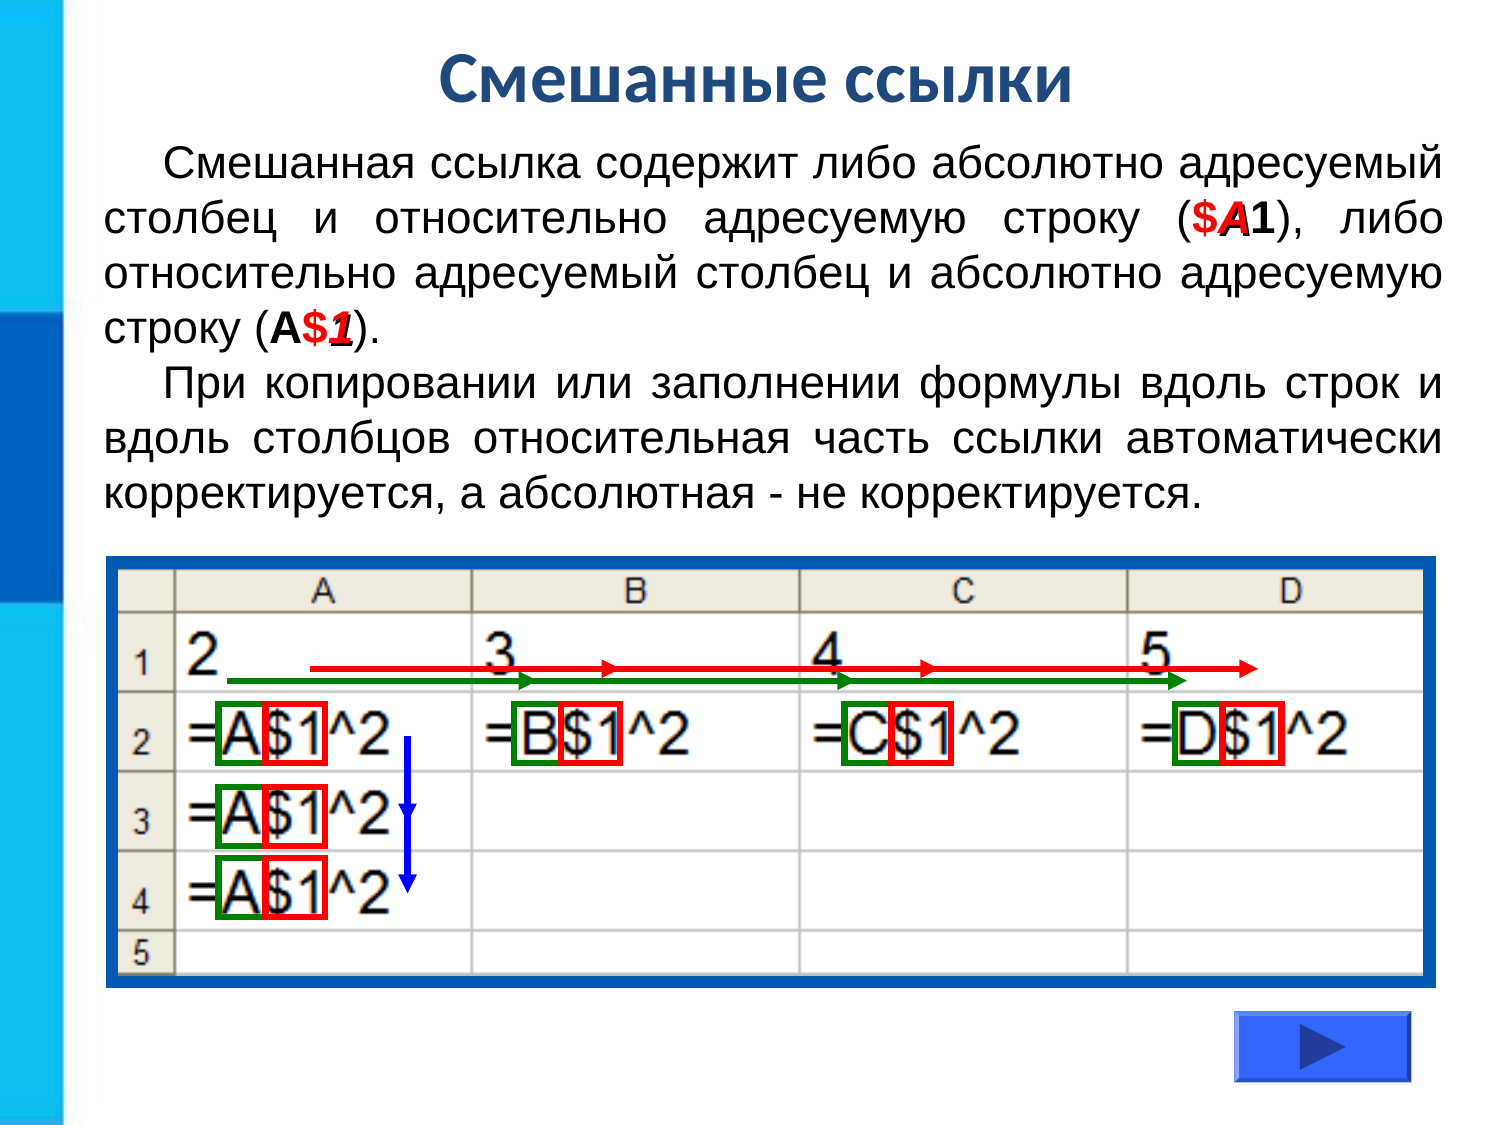

Смешанные ссылки
Смешанная ссылка содержит либо абсолютно адресуемый столбец и относительно адресуемую строку ($A1), либо относительно адресуемый столбец и абсолютно адресуемую строку (A$1).
При копировании или заполнении формулы вдоль строк и вдоль столбцов относительная часть ссылки автоматически корректируется, а абсолютная - не корректируется.